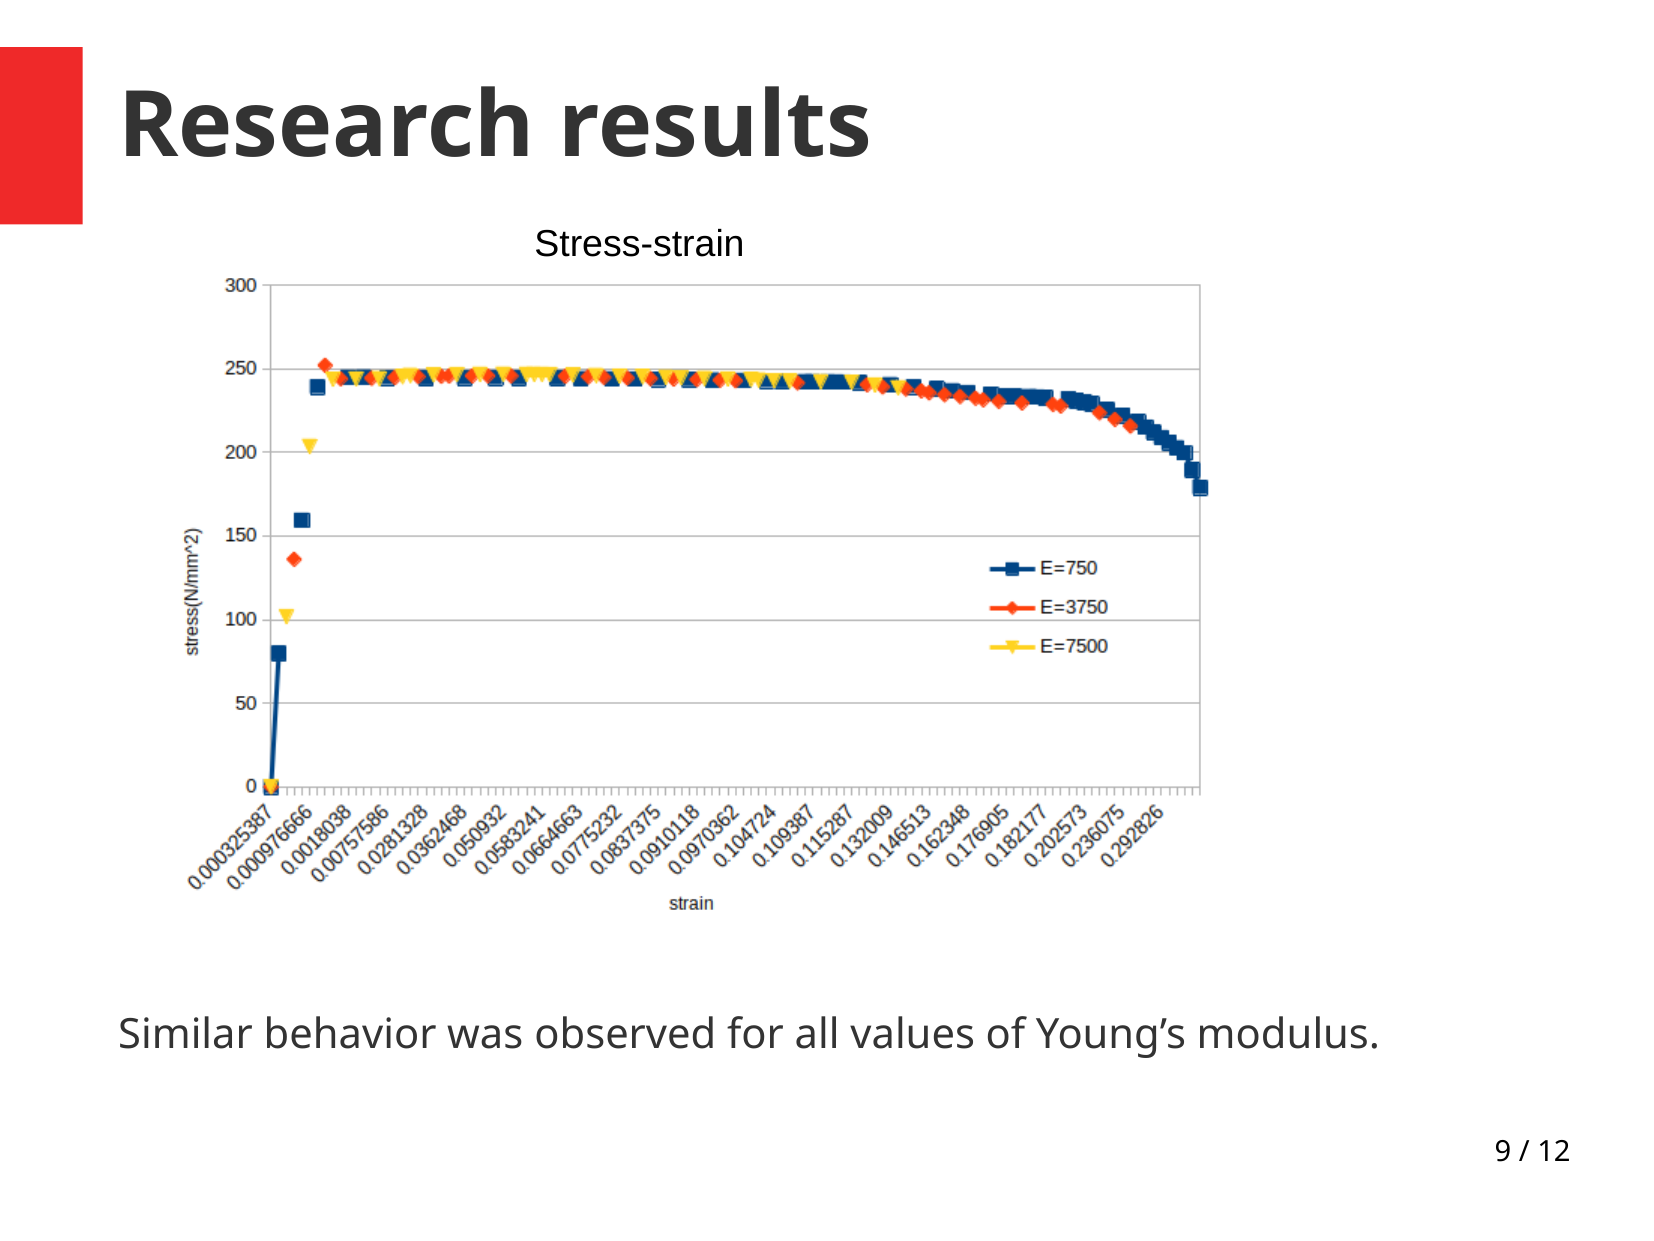

# Research results
Stress-strain
Similar behavior was observed for all values of Young’s modulus.
9